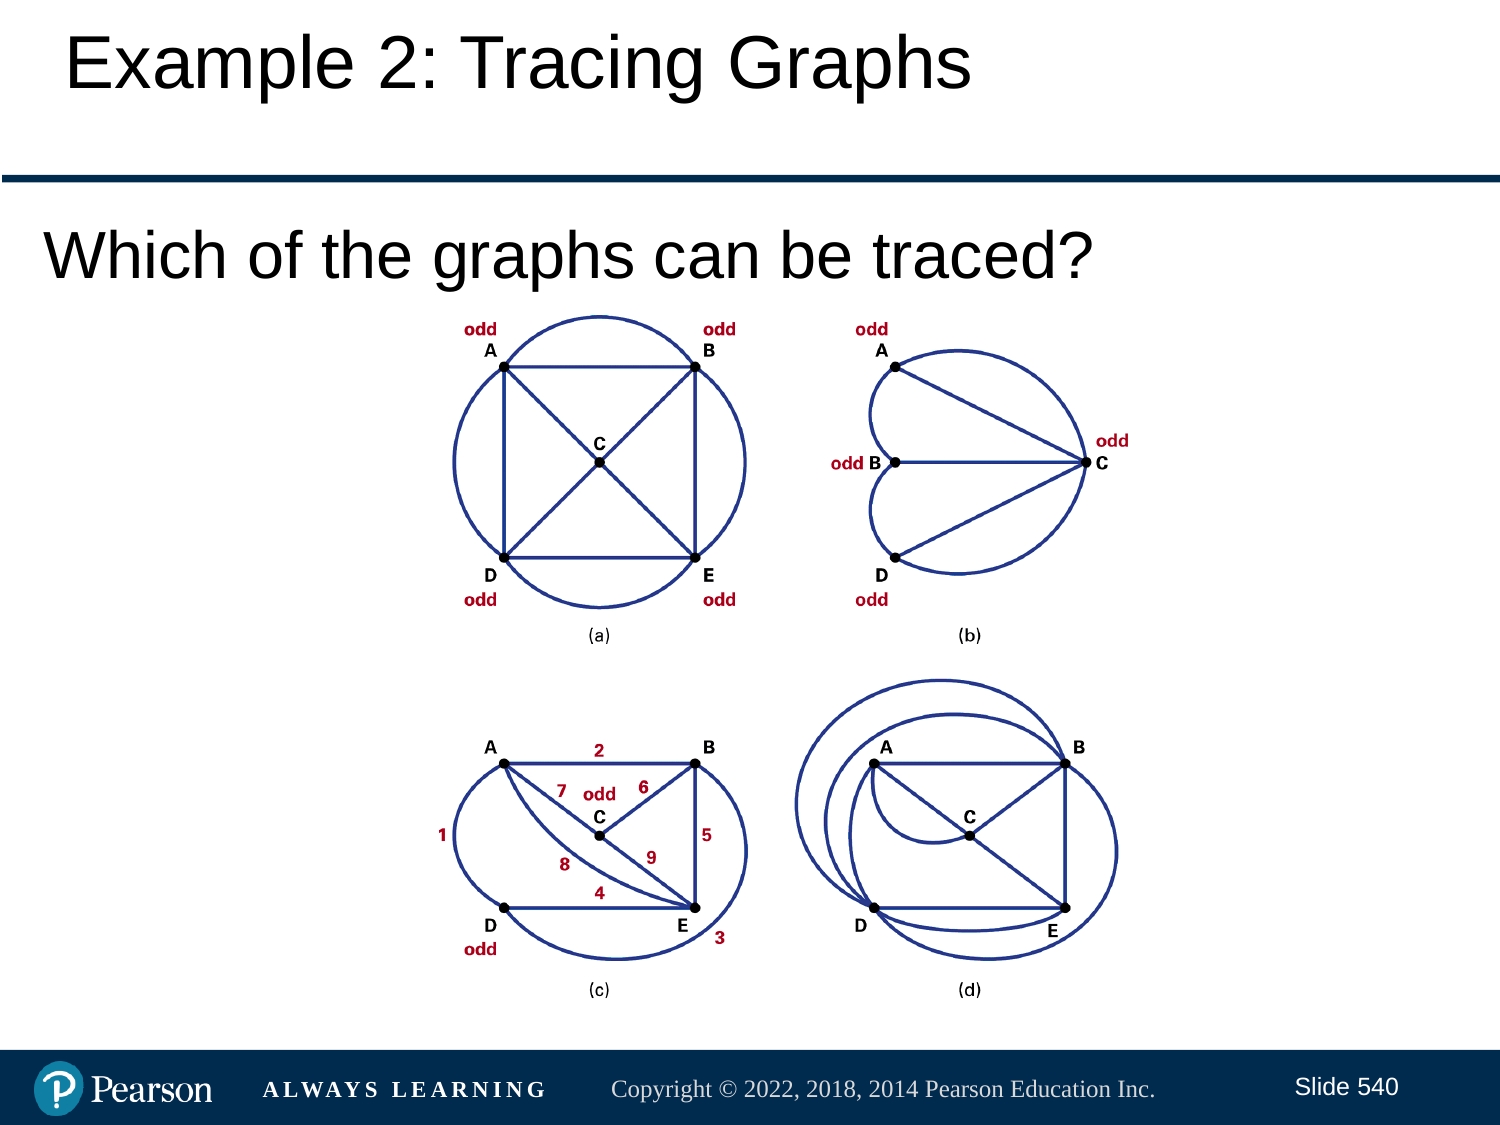

# Example 2: Tracing Graphs
Which of the graphs can be traced?